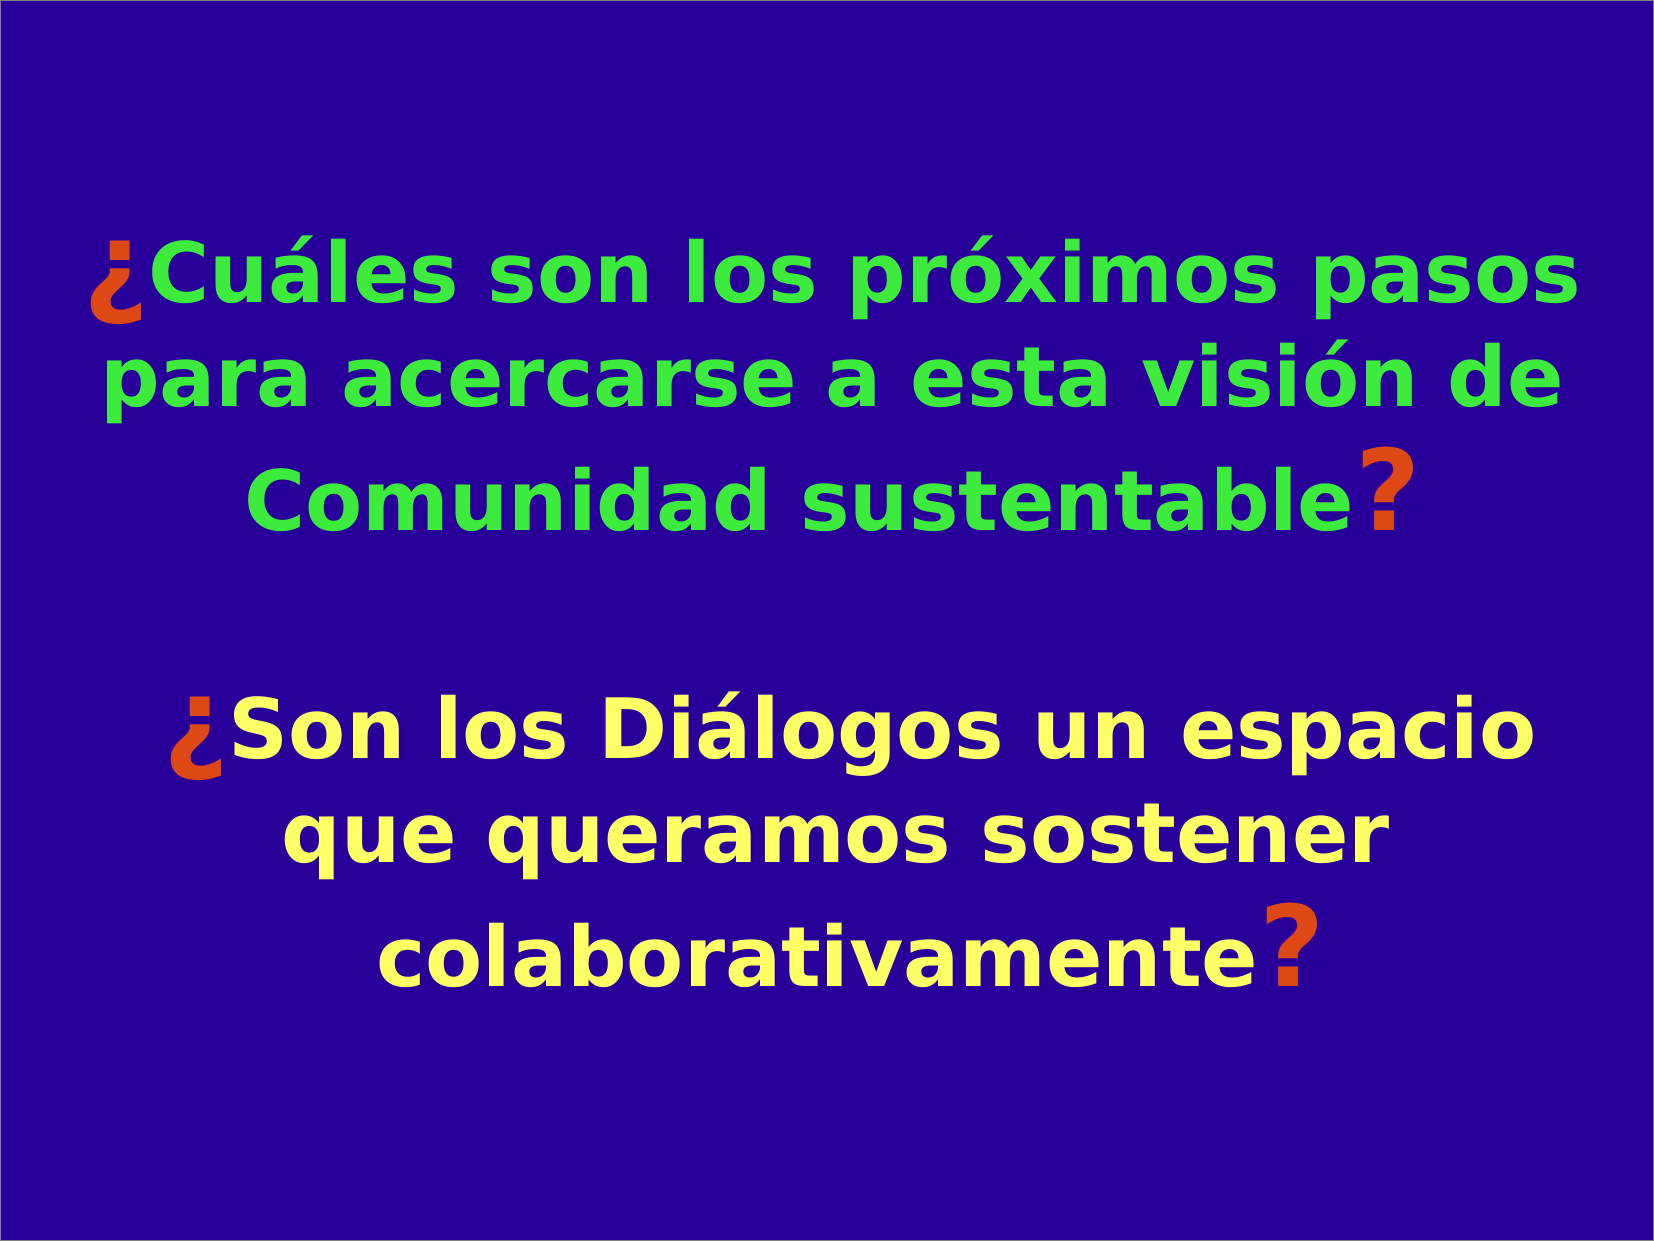

# ¿Cuáles son los próximos pasos para acercarse a esta visión de Comunidad sustentable?
¿Son los Diálogos un espacio que queramos sostener colaborativamente?